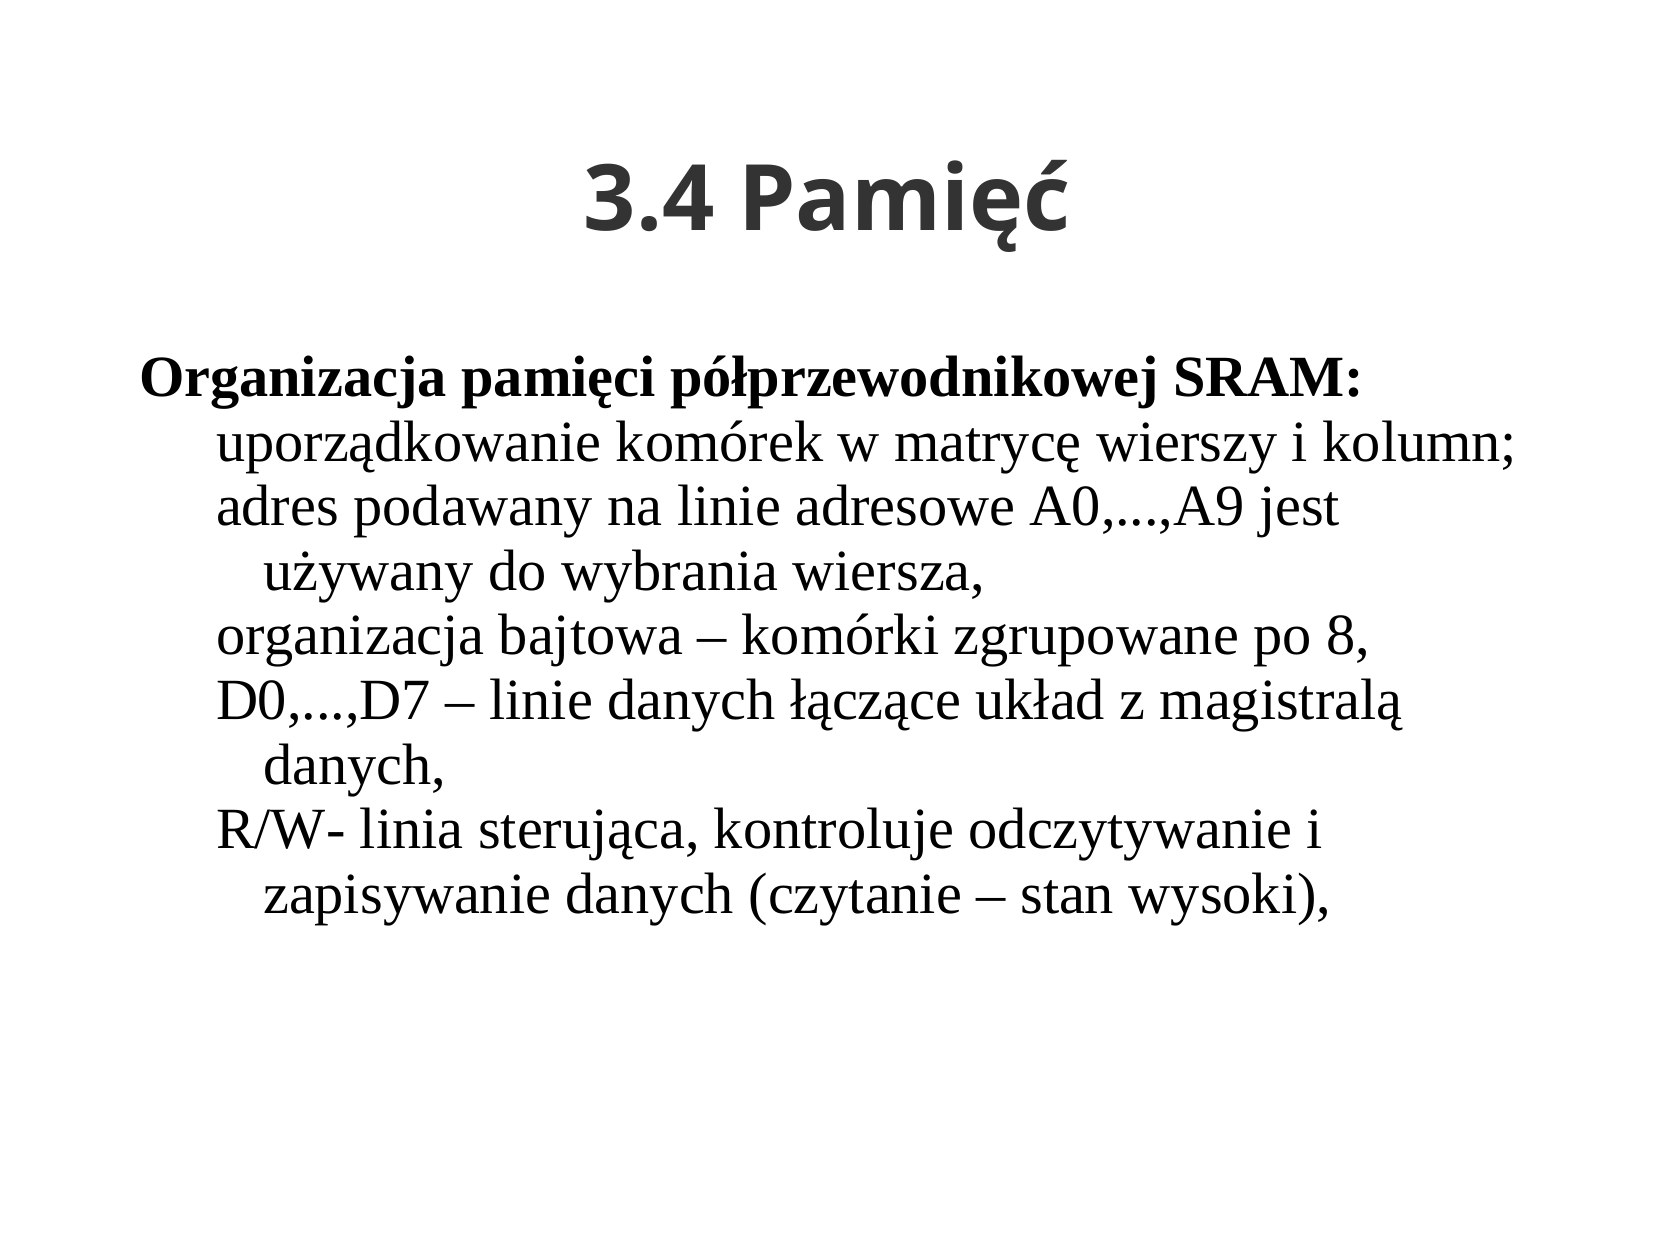

# 3.4 Pamięć
Organizacja pamięci półprzewodnikowej SRAM:
uporządkowanie komórek w matrycę wierszy i kolumn;
adres podawany na linie adresowe A0,...,A9 jest używany do wybrania wiersza,
organizacja bajtowa – komórki zgrupowane po 8,
D0,...,D7 – linie danych łączące układ z magistralą danych,
R/W- linia sterująca, kontroluje odczytywanie i zapisywanie danych (czytanie – stan wysoki),